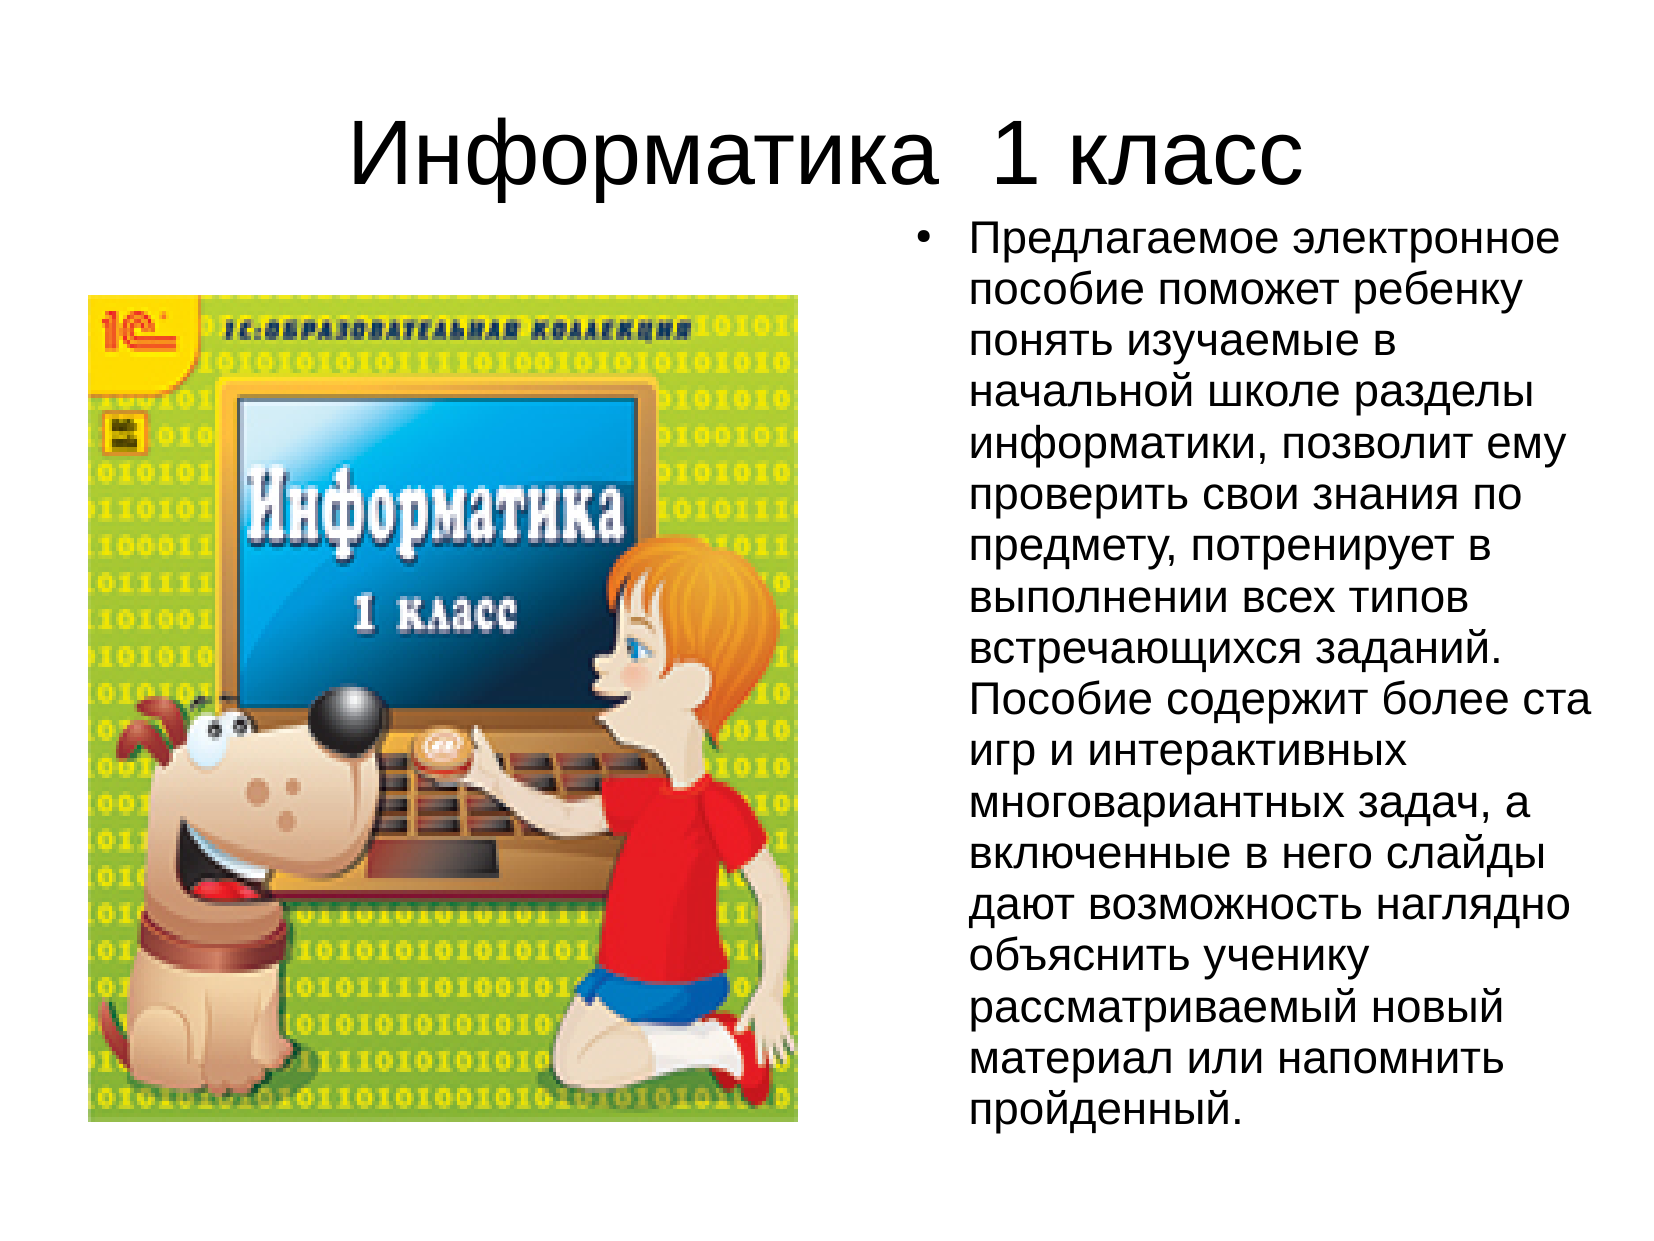

# Информатика 1 класс
Предлагаемое электронное пособие поможет ребенку понять изучаемые в начальной школе разделы информатики, позволит ему проверить свои знания по предмету, потренирует в выполнении всех типов встречающихся заданий. Пособие содержит более ста игр и интерактивных многовариантных задач, а включенные в него слайды дают возможность наглядно объяснить ученику рассматриваемый новый материал или напомнить пройденный.